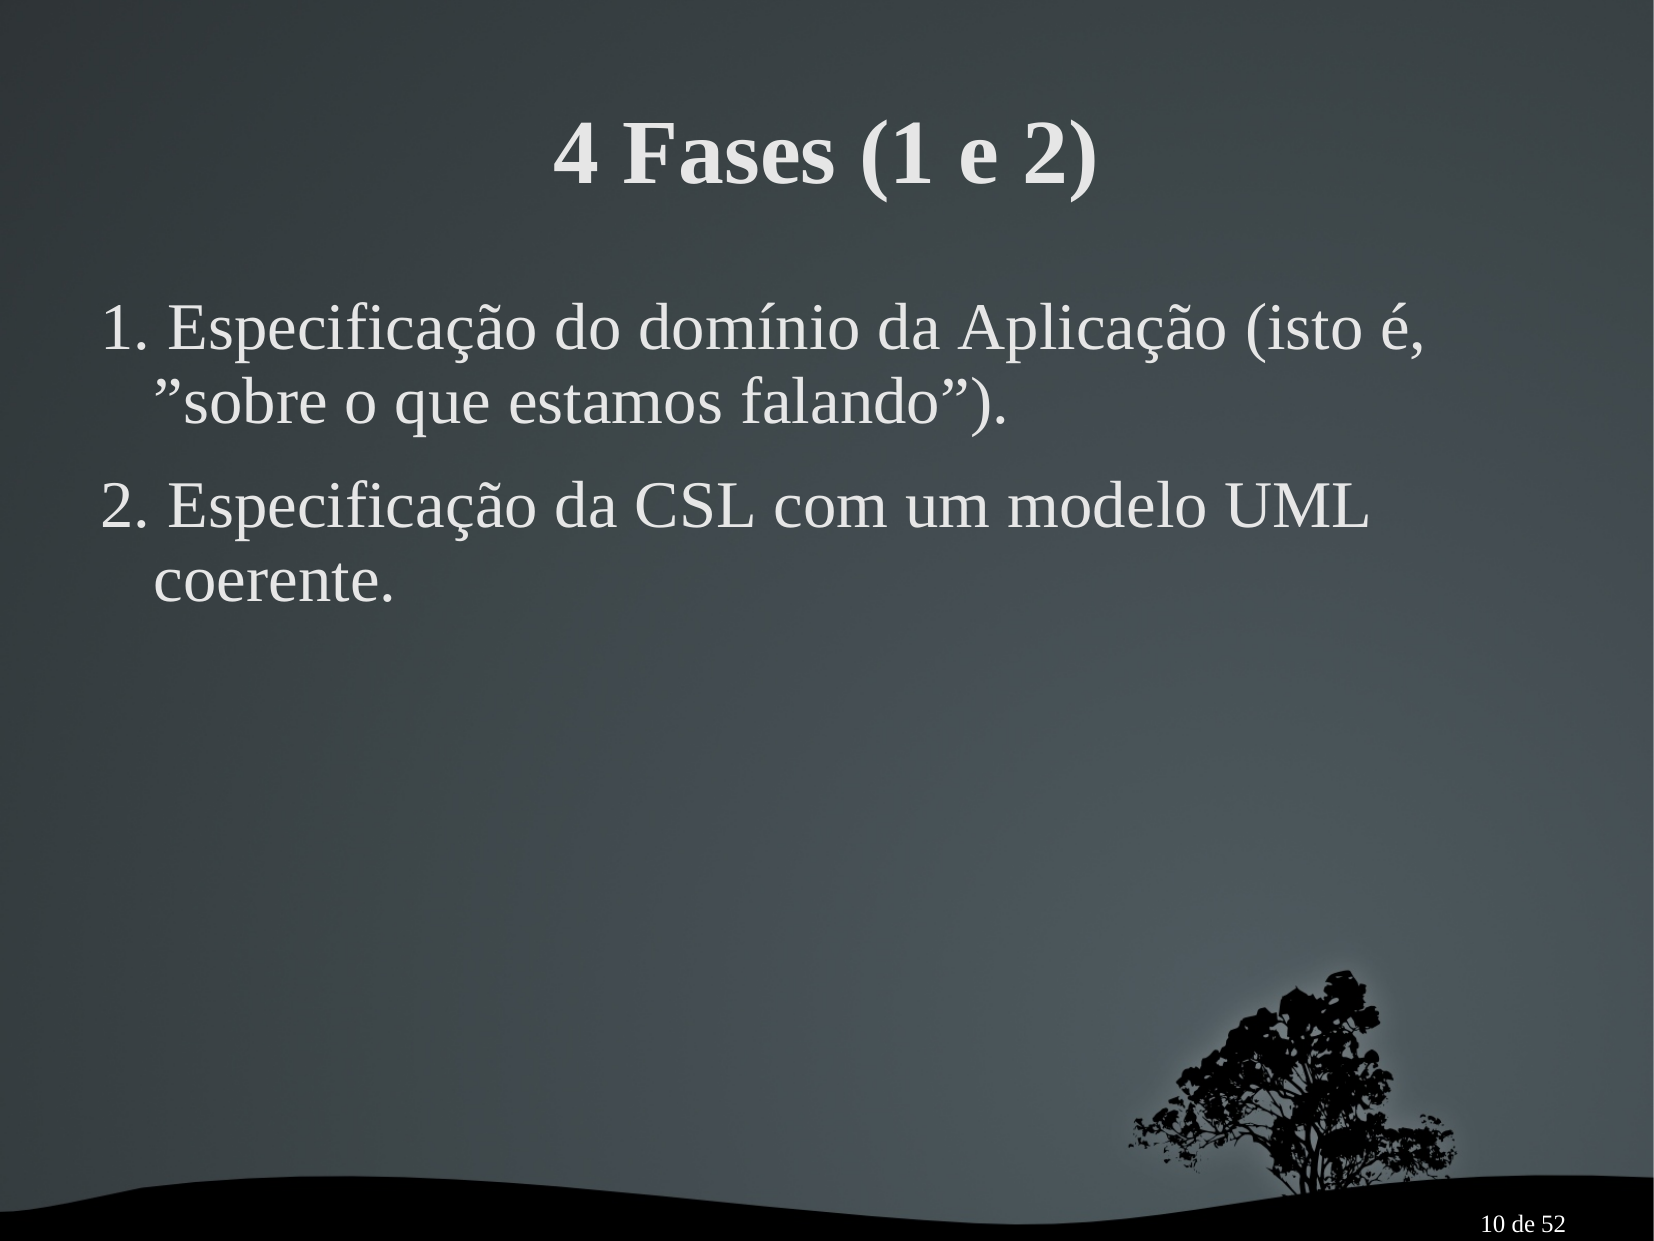

# 4 Fases (1 e 2)
1. Especificação do domínio da Aplicação (isto é, ”sobre o que estamos falando”).
2. Especificação da CSL com um modelo UML coerente.
10